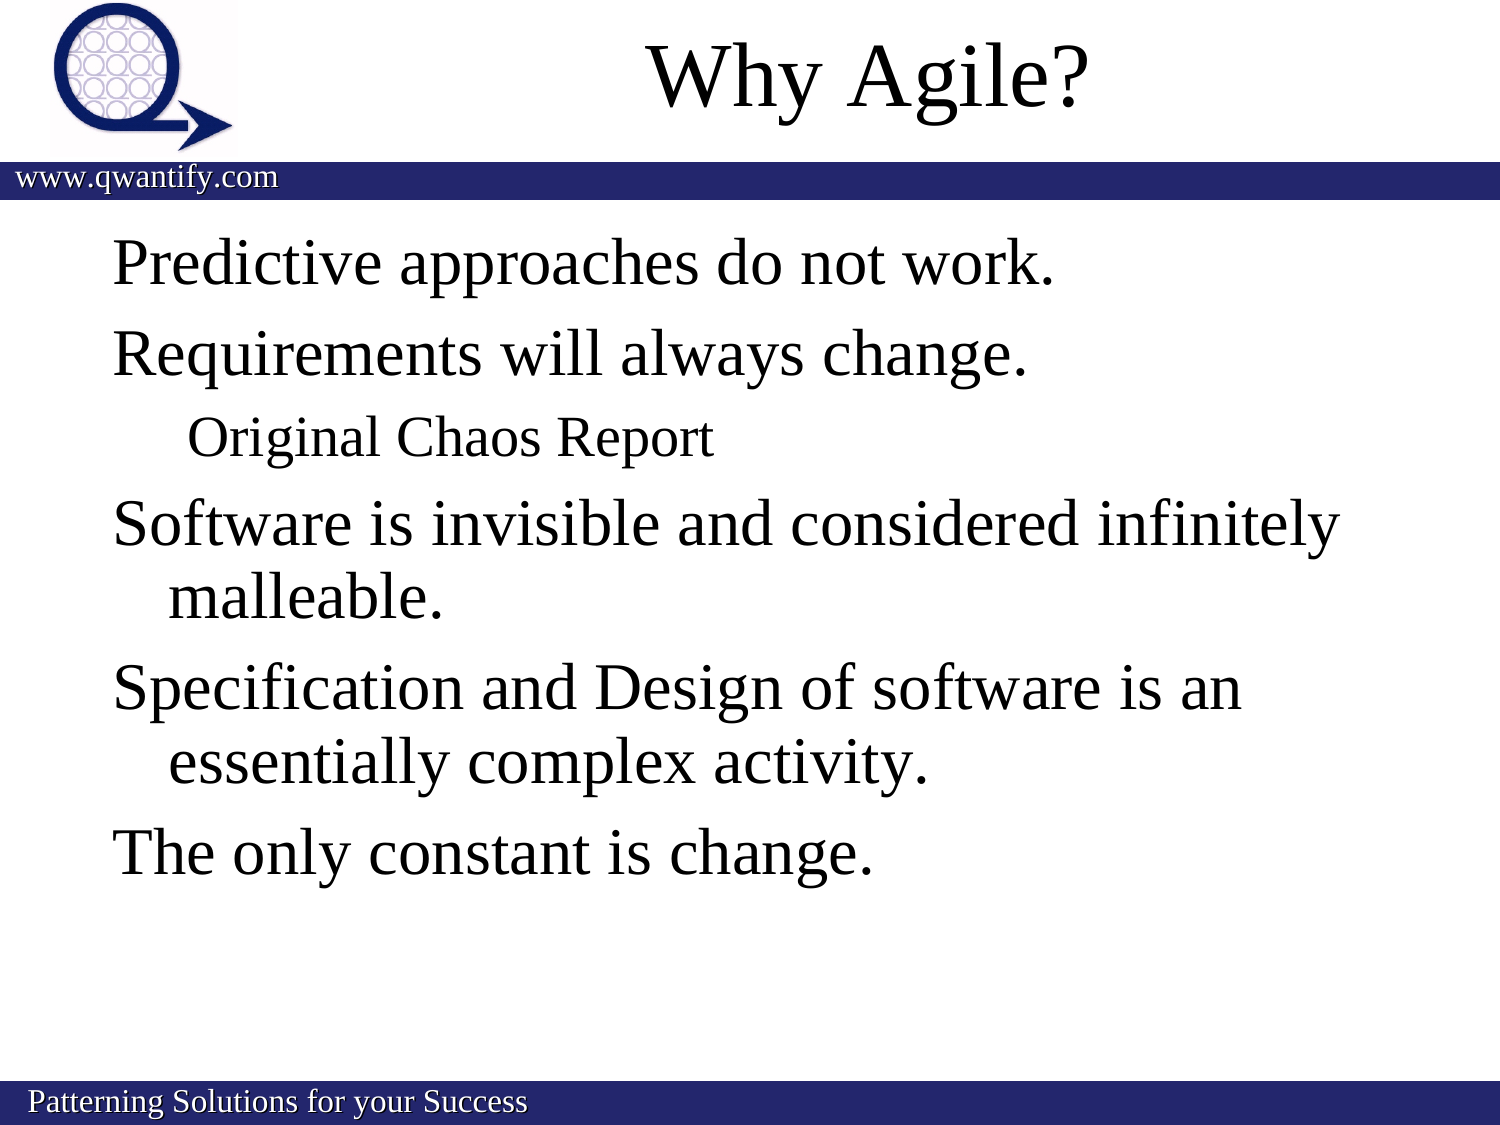

# Why Agile?
Predictive approaches do not work.
Requirements will always change.
Original Chaos Report
Software is invisible and considered infinitely malleable.
Specification and Design of software is an essentially complex activity.
The only constant is change.